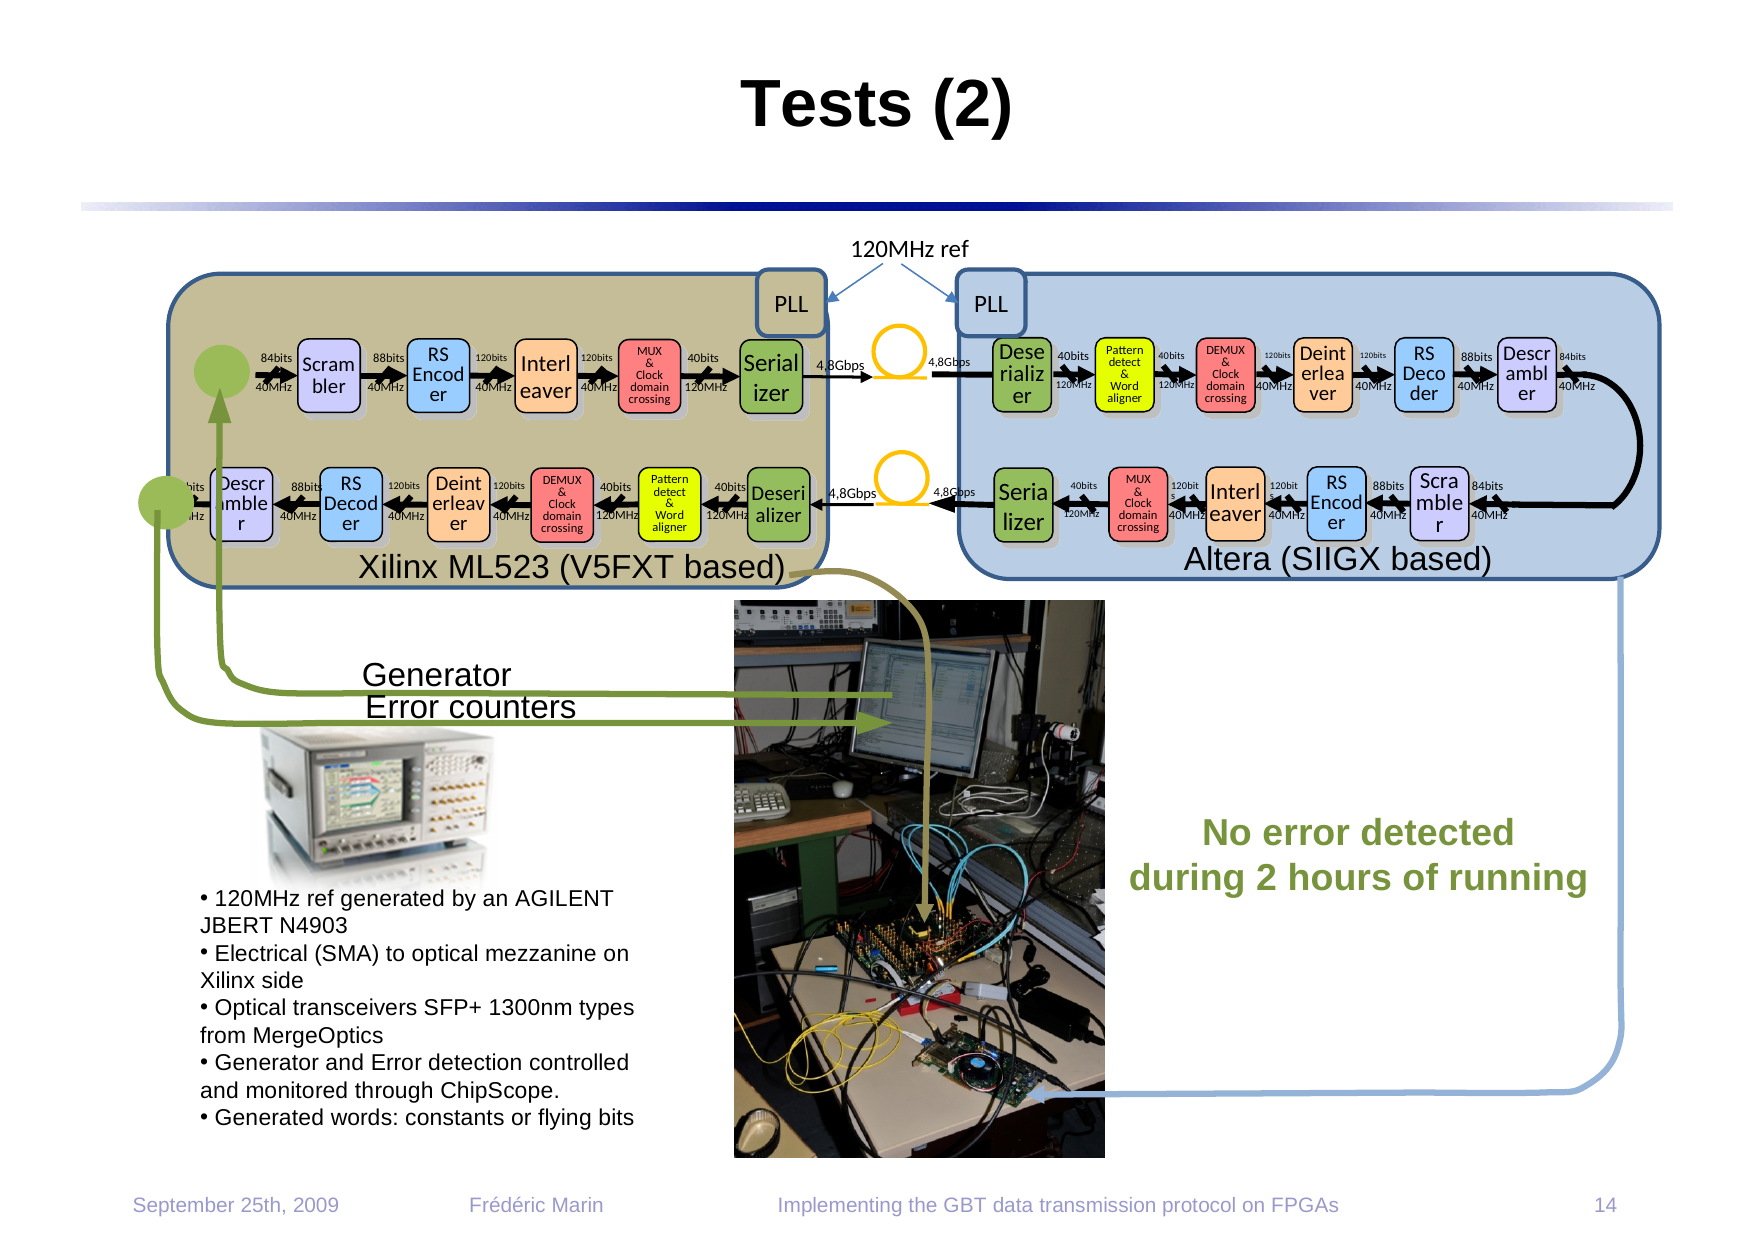

# Tests (2)
120MHz ref
PLL
PLL
Deserializer
Pattern
detect
&
Word
aligner
RS
Decoder
Descrambler
Deinterleaver
DEMUX
&
Clock
domain
crossing
40bits
40bits
120bits
120bits
88bits
84bits
4,8Gbps
120MHz
120MHz
40MHz
40MHz
40MHz
40MHz
Scrambler
RS
Encoder
Interleaver
MUX
&
Clock
domain
crossing
Serializer
84bits
88bits
120bits
120bits
40bits
4,8Gbps
40MHz
40MHz
40MHz
40MHz
120MHz
RS
Encoder
Scrambler
Interleaver
MUX
&
Clock
domain
crossing
Serializer
40bits
120bits
120bits
88bits
84bits
4,8Gbps
120MHz
40MHz
40MHz
40MHz
40MHz
Descrambler
RS
Decoder
Pattern
detect
&
Word
aligner
Deserializer
Deinterleaver
DEMUX
&
Clock
domain
crossing
40bits
40bits
84bits
88bits
120bits
120bits
4,8Gbps
120MHz
120MHz
40MHz
40MHz
40MHz
40MHz
Altera (SIIGX based)
Xilinx ML523 (V5FXT based)
Generator
Error counters
No error detected
during 2 hours of running
 120MHz ref generated by an AGILENT JBERT N4903
 Electrical (SMA) to optical mezzanine on Xilinx side
 Optical transceivers SFP+ 1300nm types from MergeOptics
 Generator and Error detection controlled and monitored through ChipScope.
 Generated words: constants or flying bits